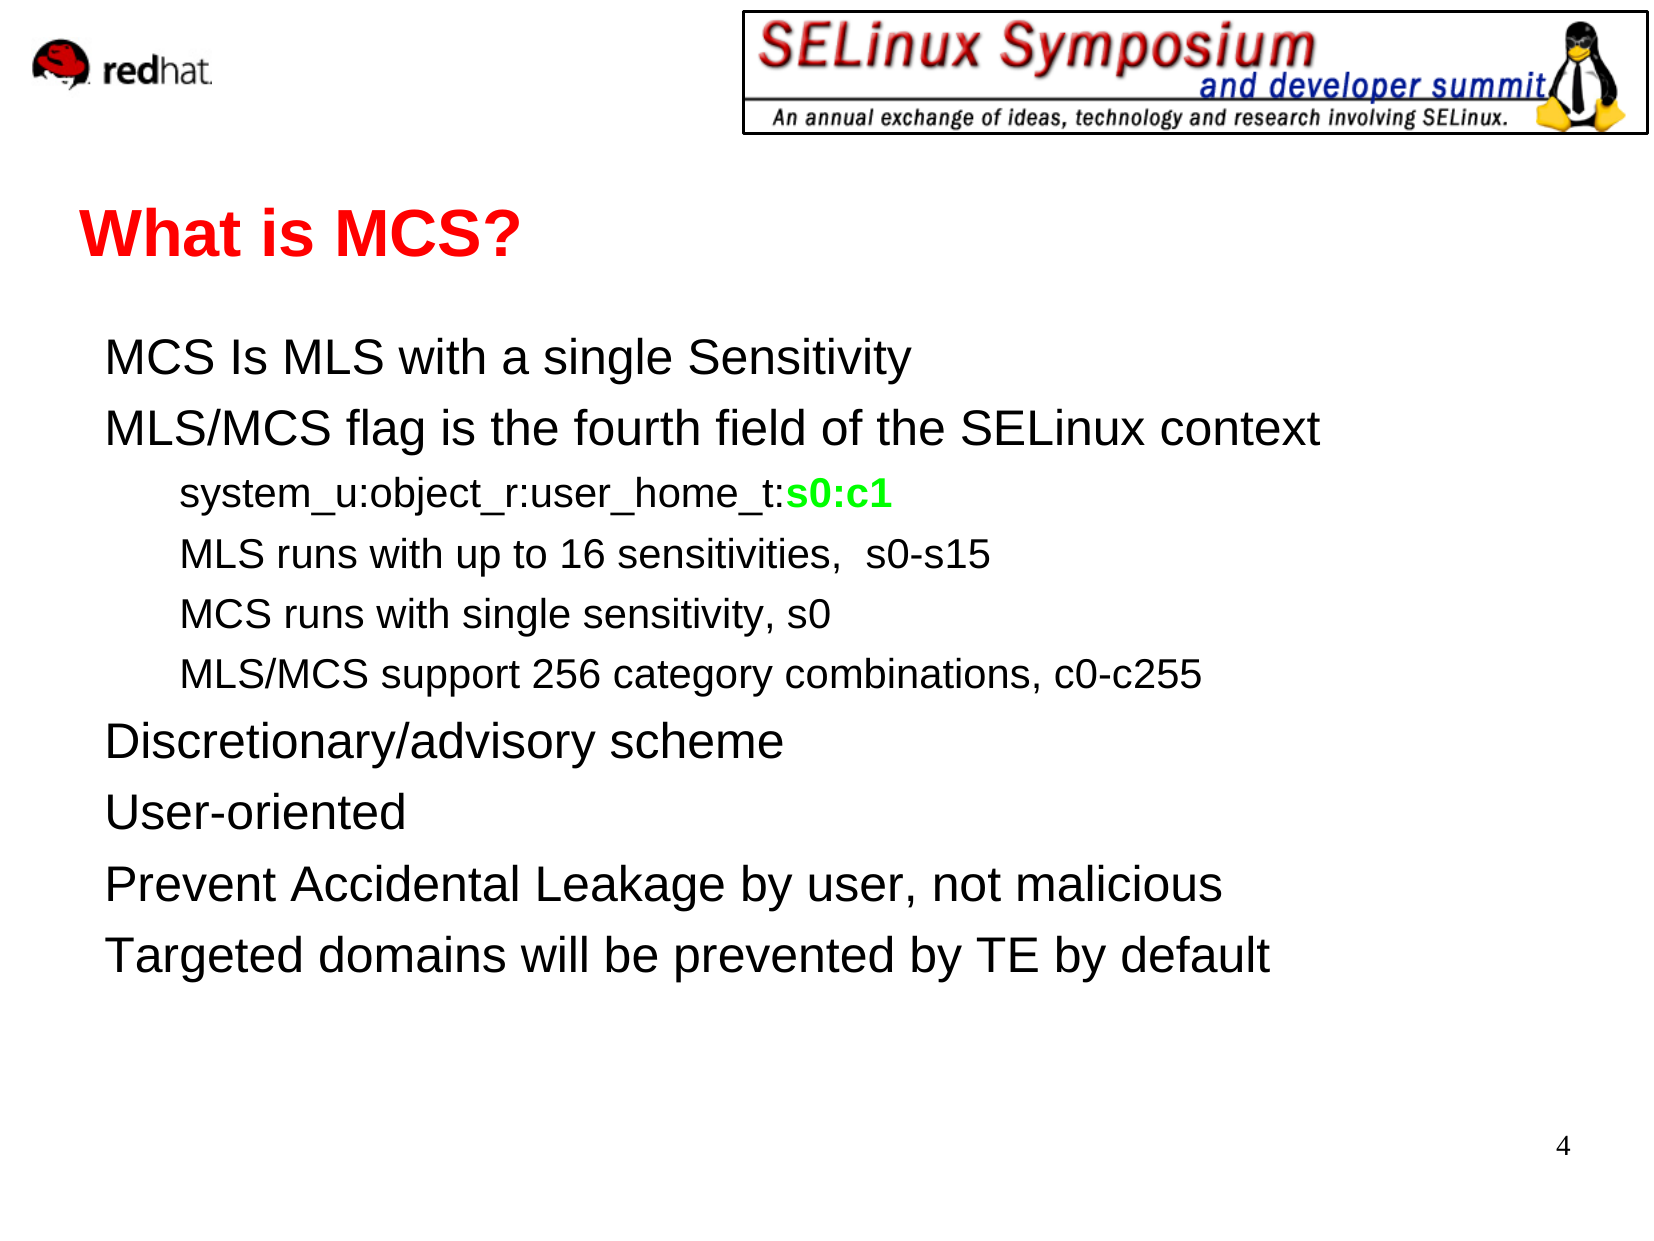

# What is MCS?
MCS Is MLS with a single Sensitivity
MLS/MCS flag is the fourth field of the SELinux context
system_u:object_r:user_home_t:s0:c1
MLS runs with up to 16 sensitivities, s0-s15
MCS runs with single sensitivity, s0
MLS/MCS support 256 category combinations, c0-c255
Discretionary/advisory scheme
User-oriented
Prevent Accidental Leakage by user, not malicious
Targeted domains will be prevented by TE by default